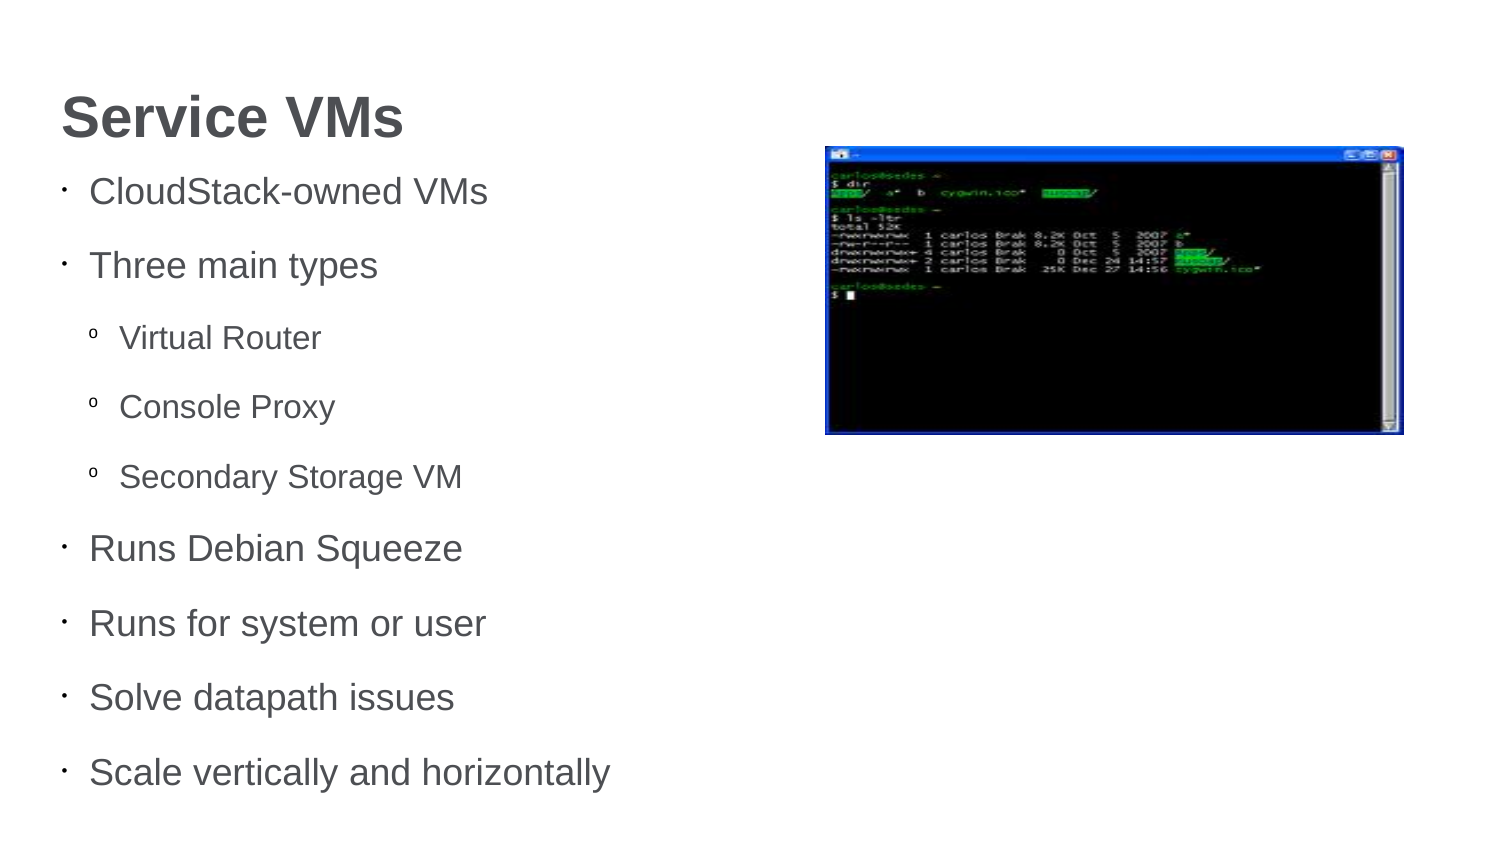

Service VMs
# CloudStack-owned VMs
Three main types
Virtual Router
Console Proxy
Secondary Storage VM
Runs Debian Squeeze
Runs for system or user
Solve datapath issues
Scale vertically and horizontally